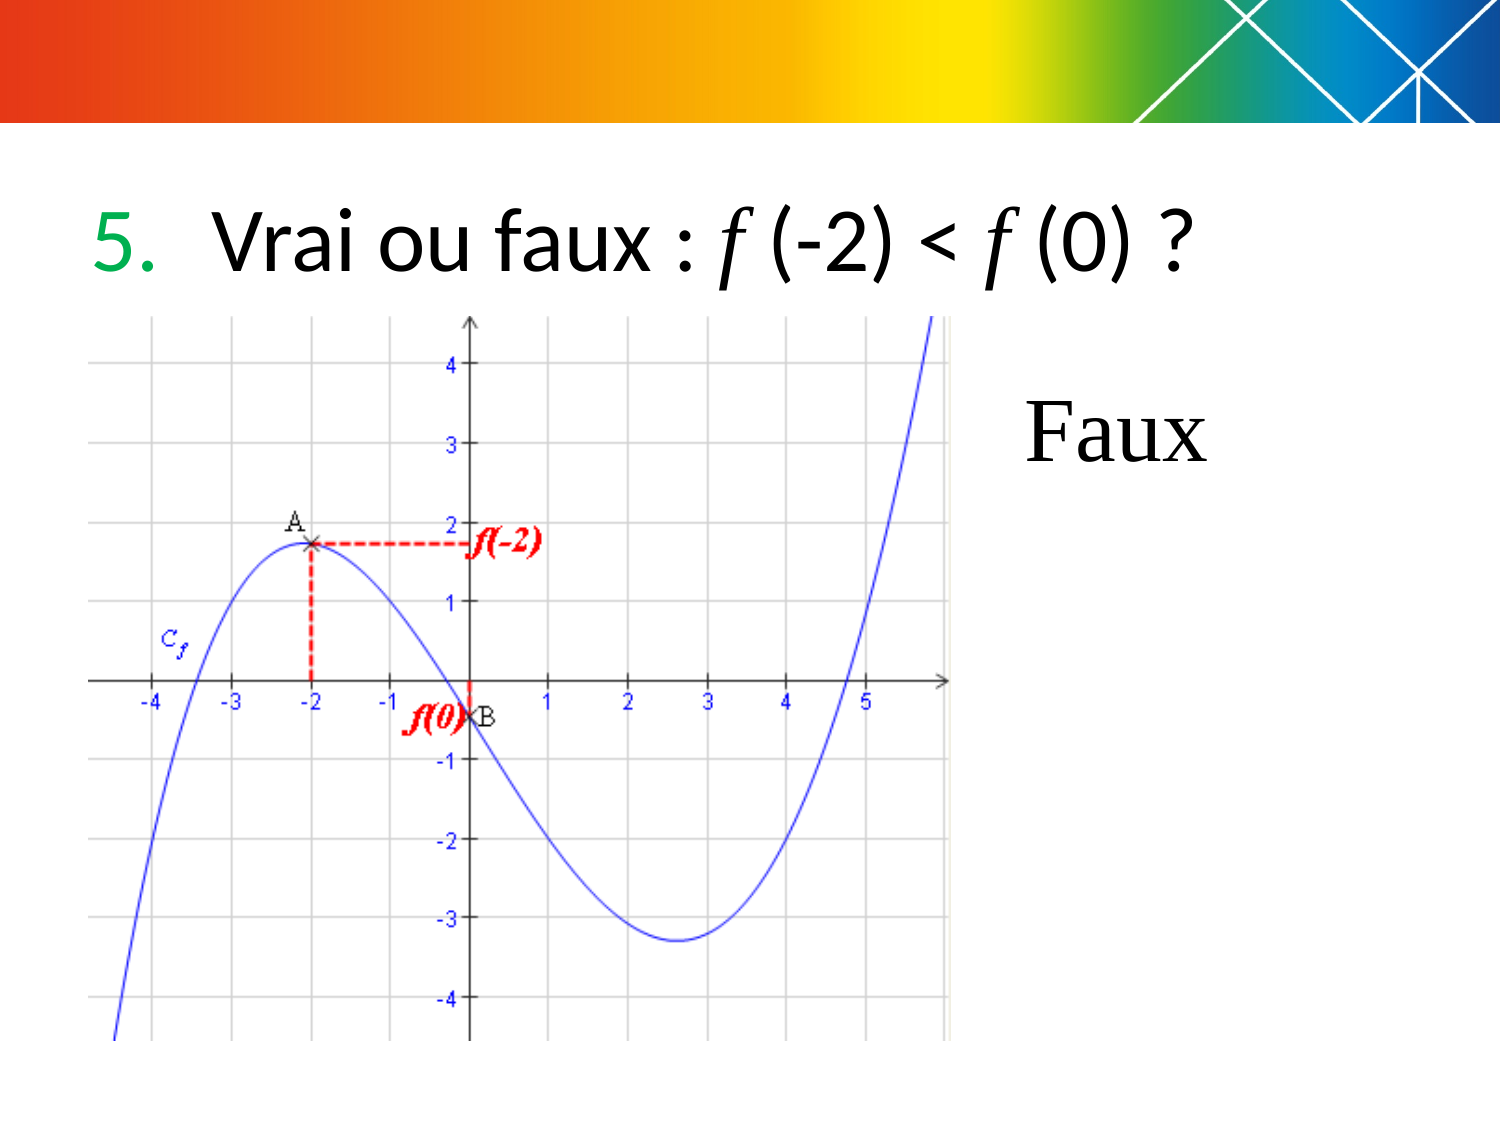

# Vrai ou faux : f (-2) < f (0) ?
Faux